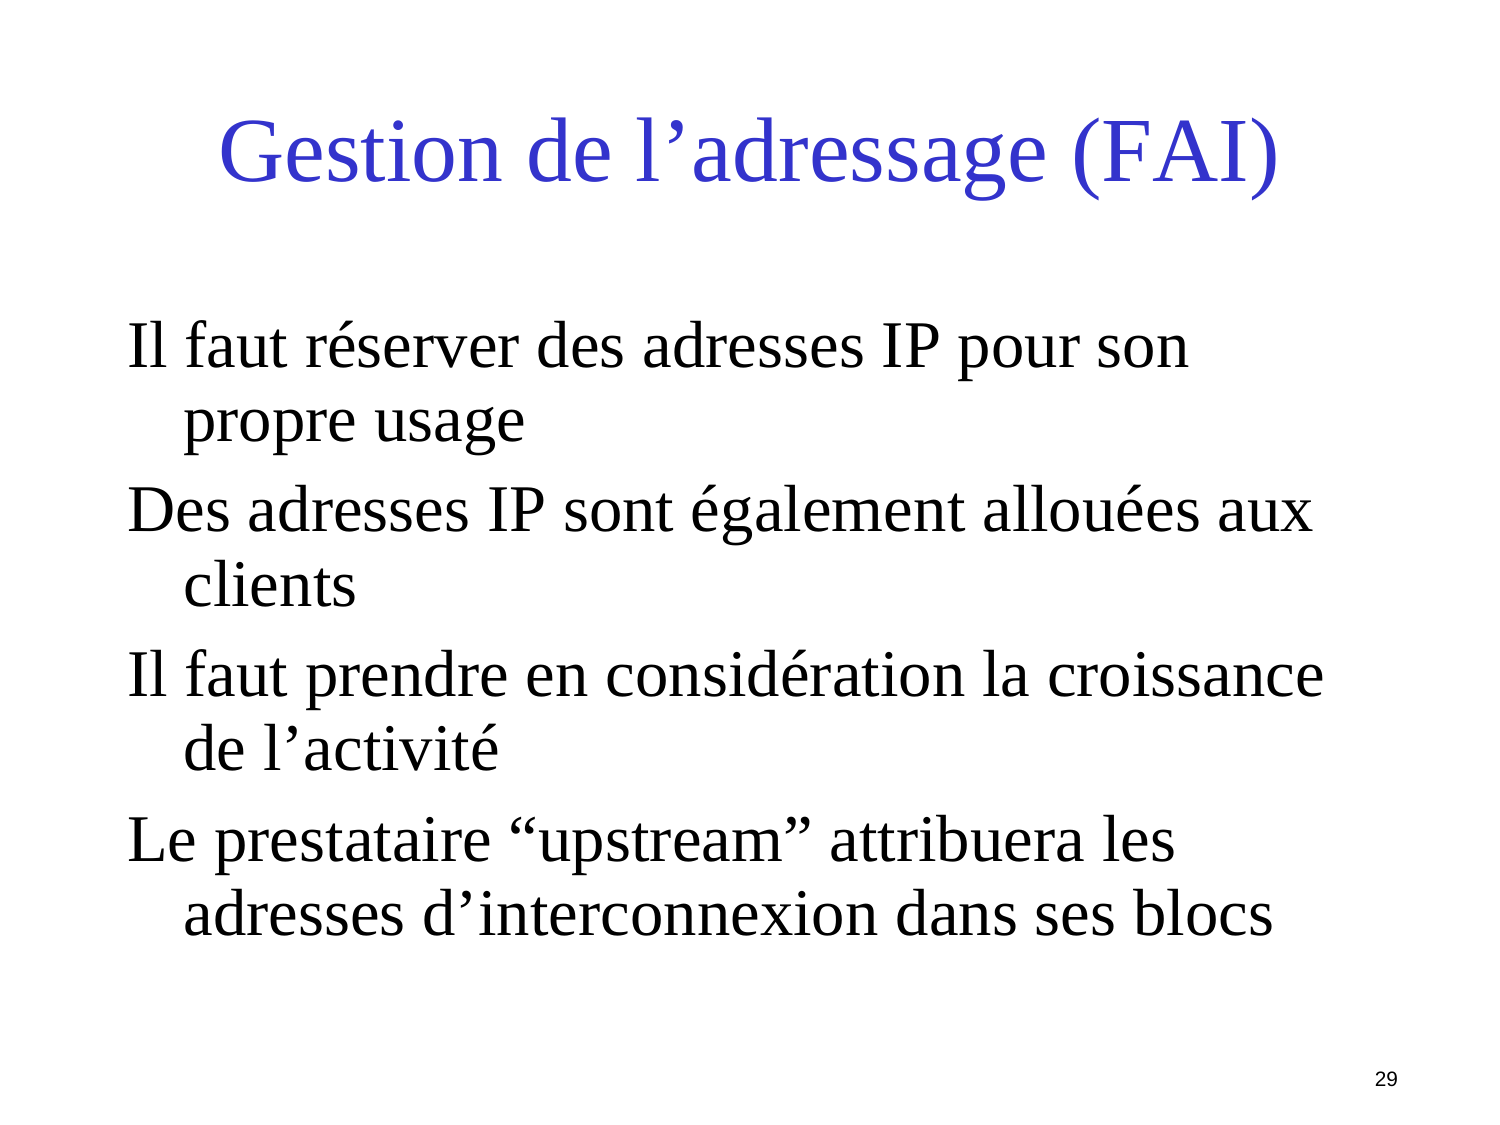

# Gestion de l’adressage (FAI)
Il faut réserver des adresses IP pour son propre usage
Des adresses IP sont également allouées aux clients
Il faut prendre en considération la croissance de l’activité
Le prestataire “upstream” attribuera les adresses d’interconnexion dans ses blocs